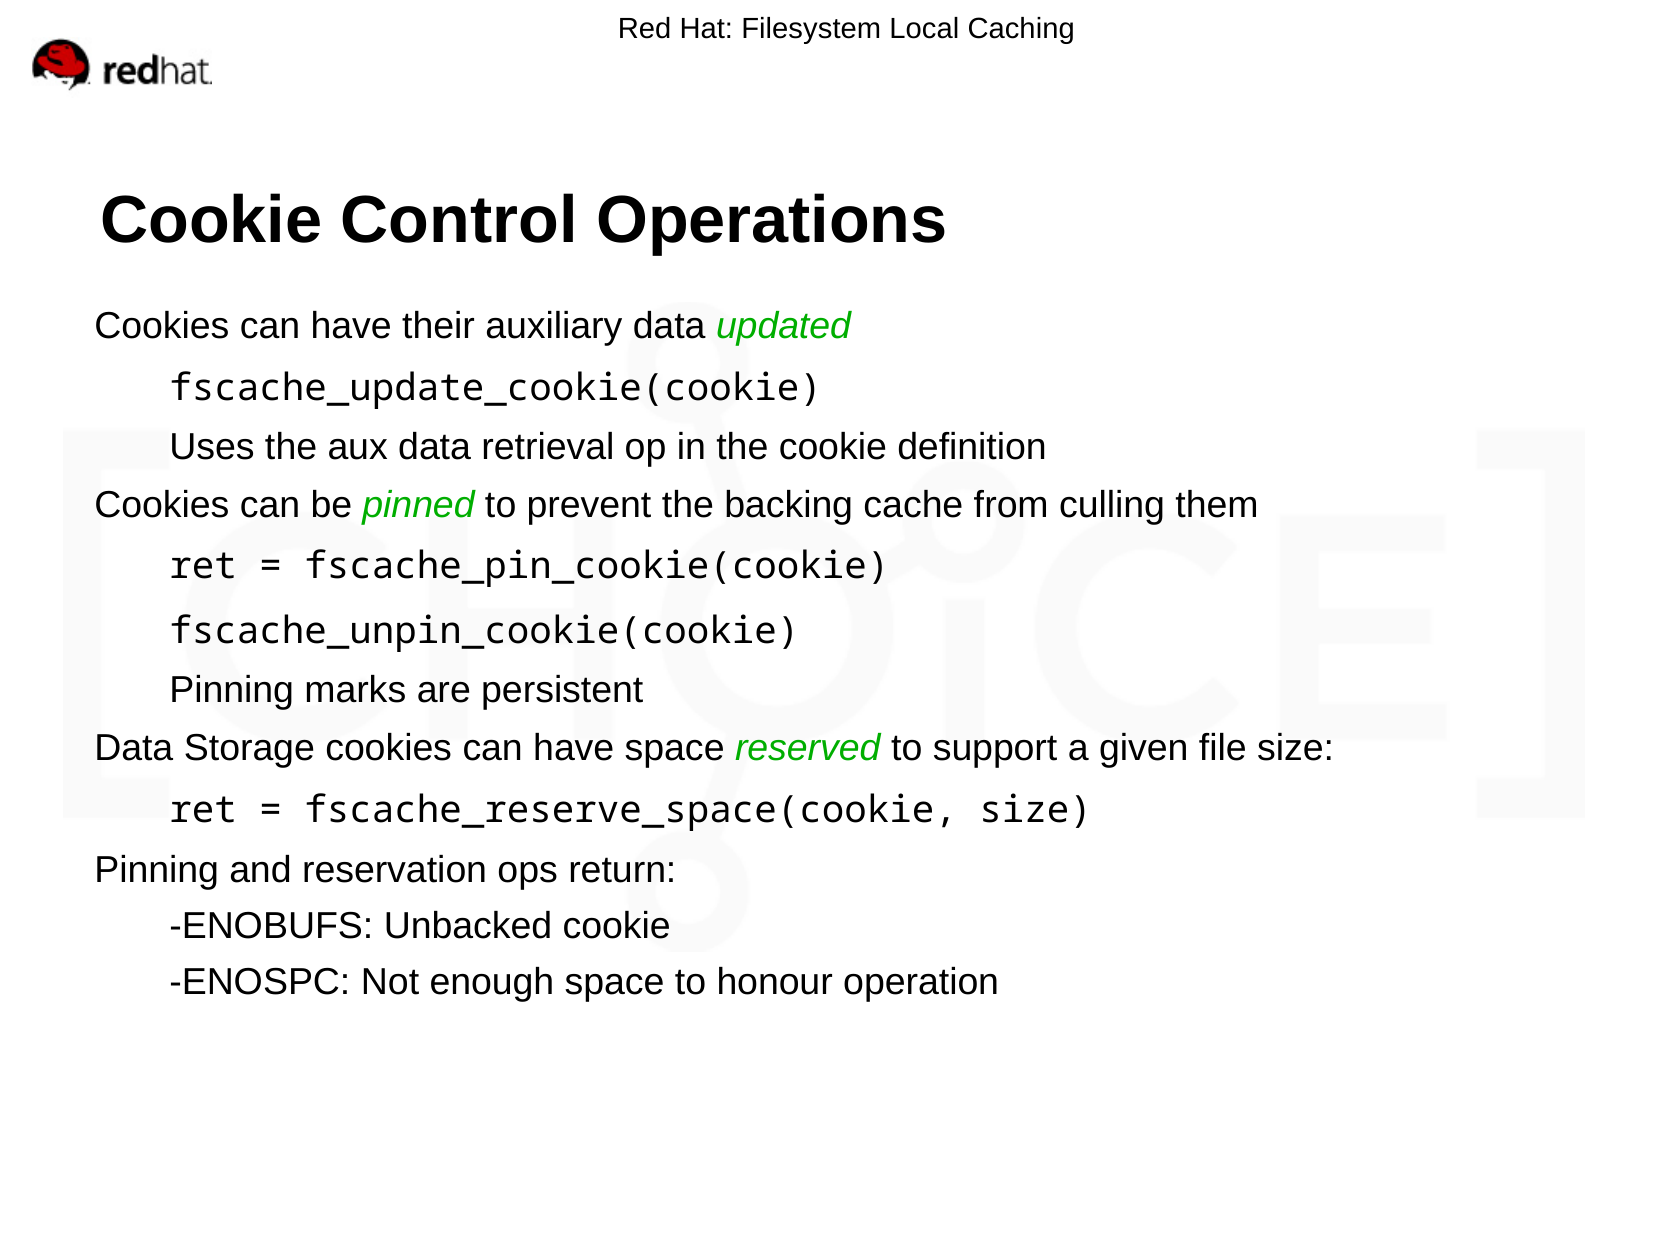

# Cookie Control Operations
Cookies can have their auxiliary data updated
fscache_update_cookie(cookie)
Uses the aux data retrieval op in the cookie definition
Cookies can be pinned to prevent the backing cache from culling them
ret = fscache_pin_cookie(cookie)
fscache_unpin_cookie(cookie)
Pinning marks are persistent
Data Storage cookies can have space reserved to support a given file size:
ret = fscache_reserve_space(cookie, size)
Pinning and reservation ops return:
-ENOBUFS: Unbacked cookie
-ENOSPC: Not enough space to honour operation